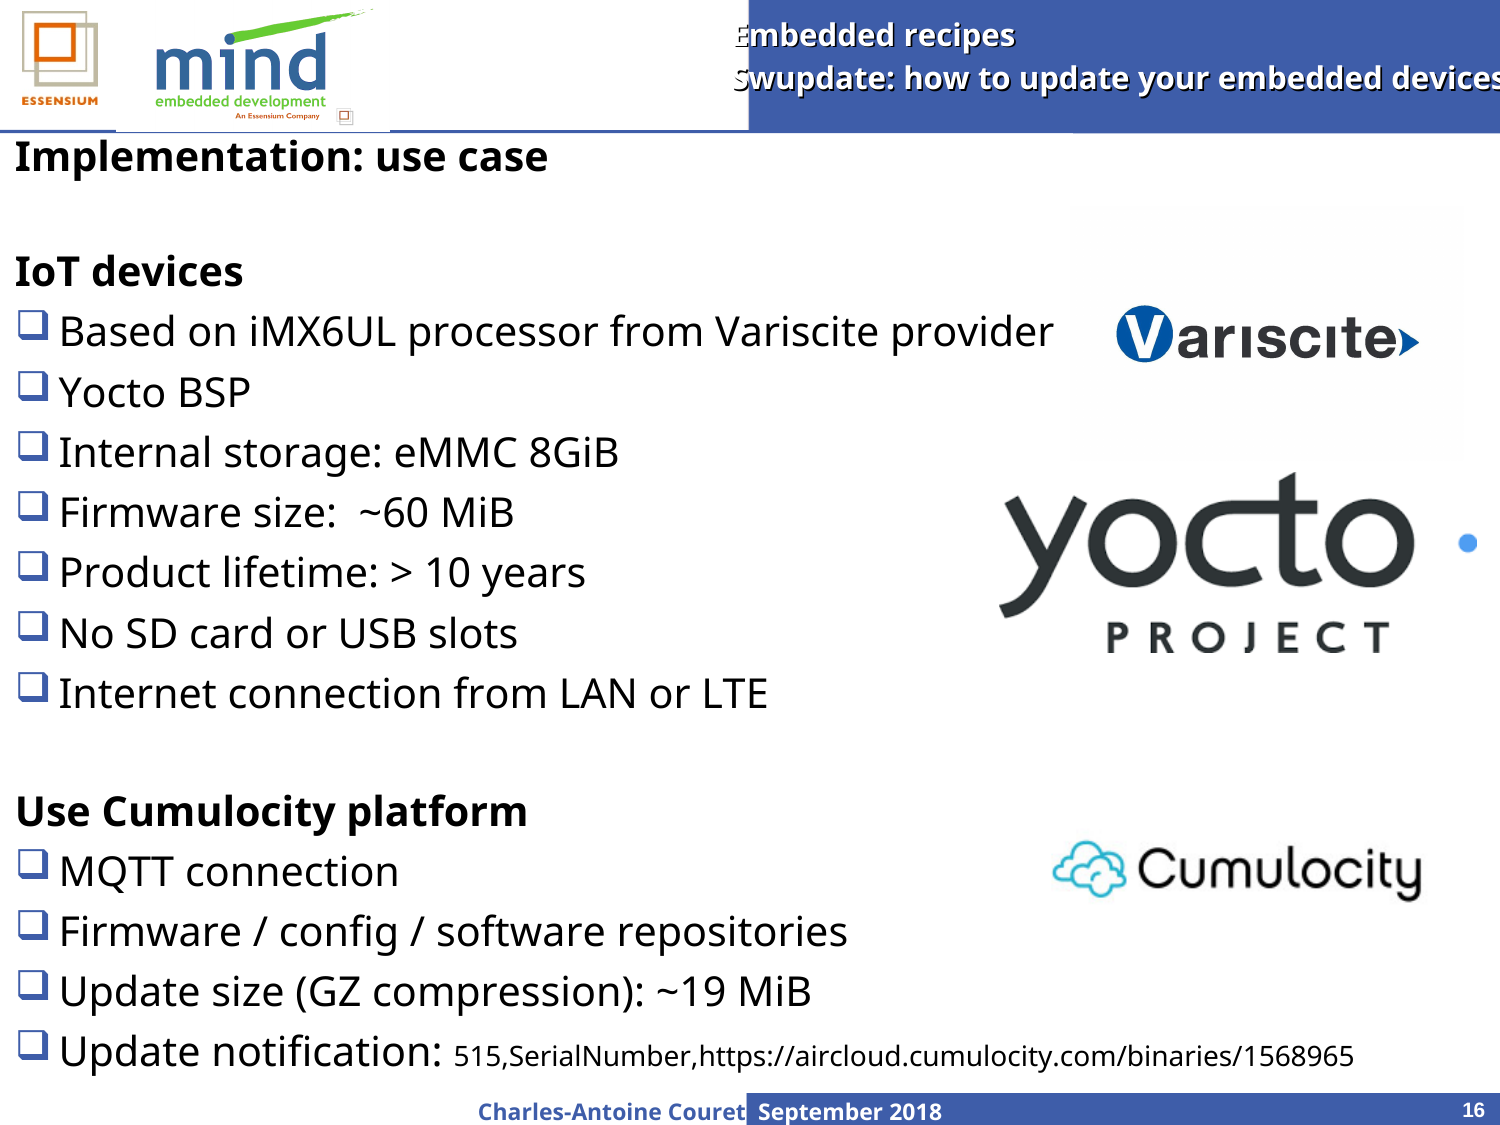

Embedded recipes
Swupdate: how to update your embedded devices?
# Implementation: use case
IoT devices
 Based on iMX6UL processor from Variscite provider
 Yocto BSP
 Internal storage: eMMC 8GiB
 Firmware size: ~60 MiB
 Product lifetime: > 10 years
 No SD card or USB slots
 Internet connection from LAN or LTE
Use Cumulocity platform
 MQTT connection
 Firmware / config / software repositories
 Update size (GZ compression): ~19 MiB
 Update notification: 515,SerialNumber,https://aircloud.cumulocity.com/binaries/1568965
Charles-Antoine Couret September 2018